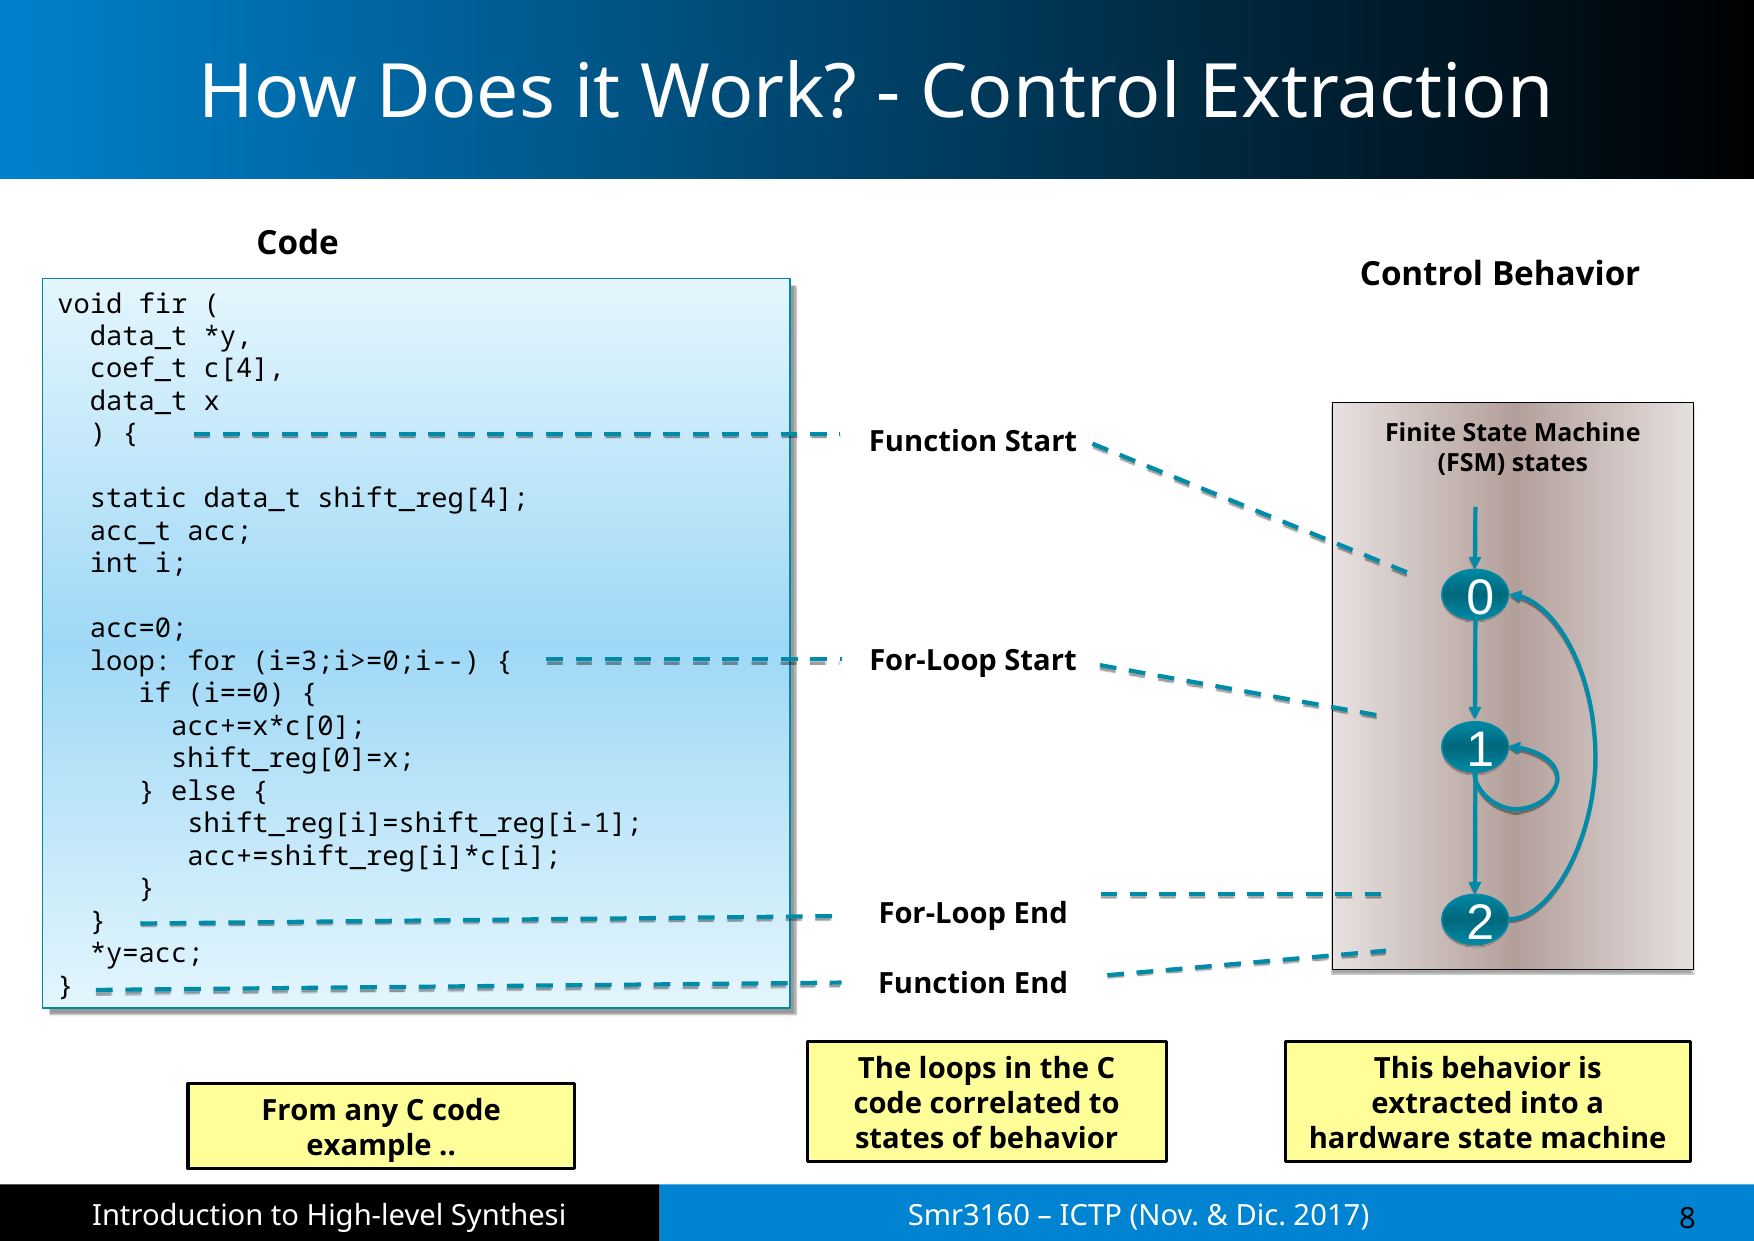

# How Does it Work? - Control Extraction
Code
Control Behavior
void fir (
 data_t *y,
 coef_t c[4],
 data_t x
 ) {
 static data_t shift_reg[4];
 acc_t acc;
 int i;
 acc=0;
 loop: for (i=3;i>=0;i--) {
 if (i==0) {
 acc+=x*c[0];
 shift_reg[0]=x;
 } else {
 shift_reg[i]=shift_reg[i-1];
 acc+=shift_reg[i]*c[i];
 }
 }
 *y=acc;
}
Finite State Machine (FSM) states
Function Start
0
For-Loop Start
1
For-Loop End
2
Function End
The loops in the C code correlated to states of behavior
This behavior is extracted into a hardware state machine
From any C code example ..
8